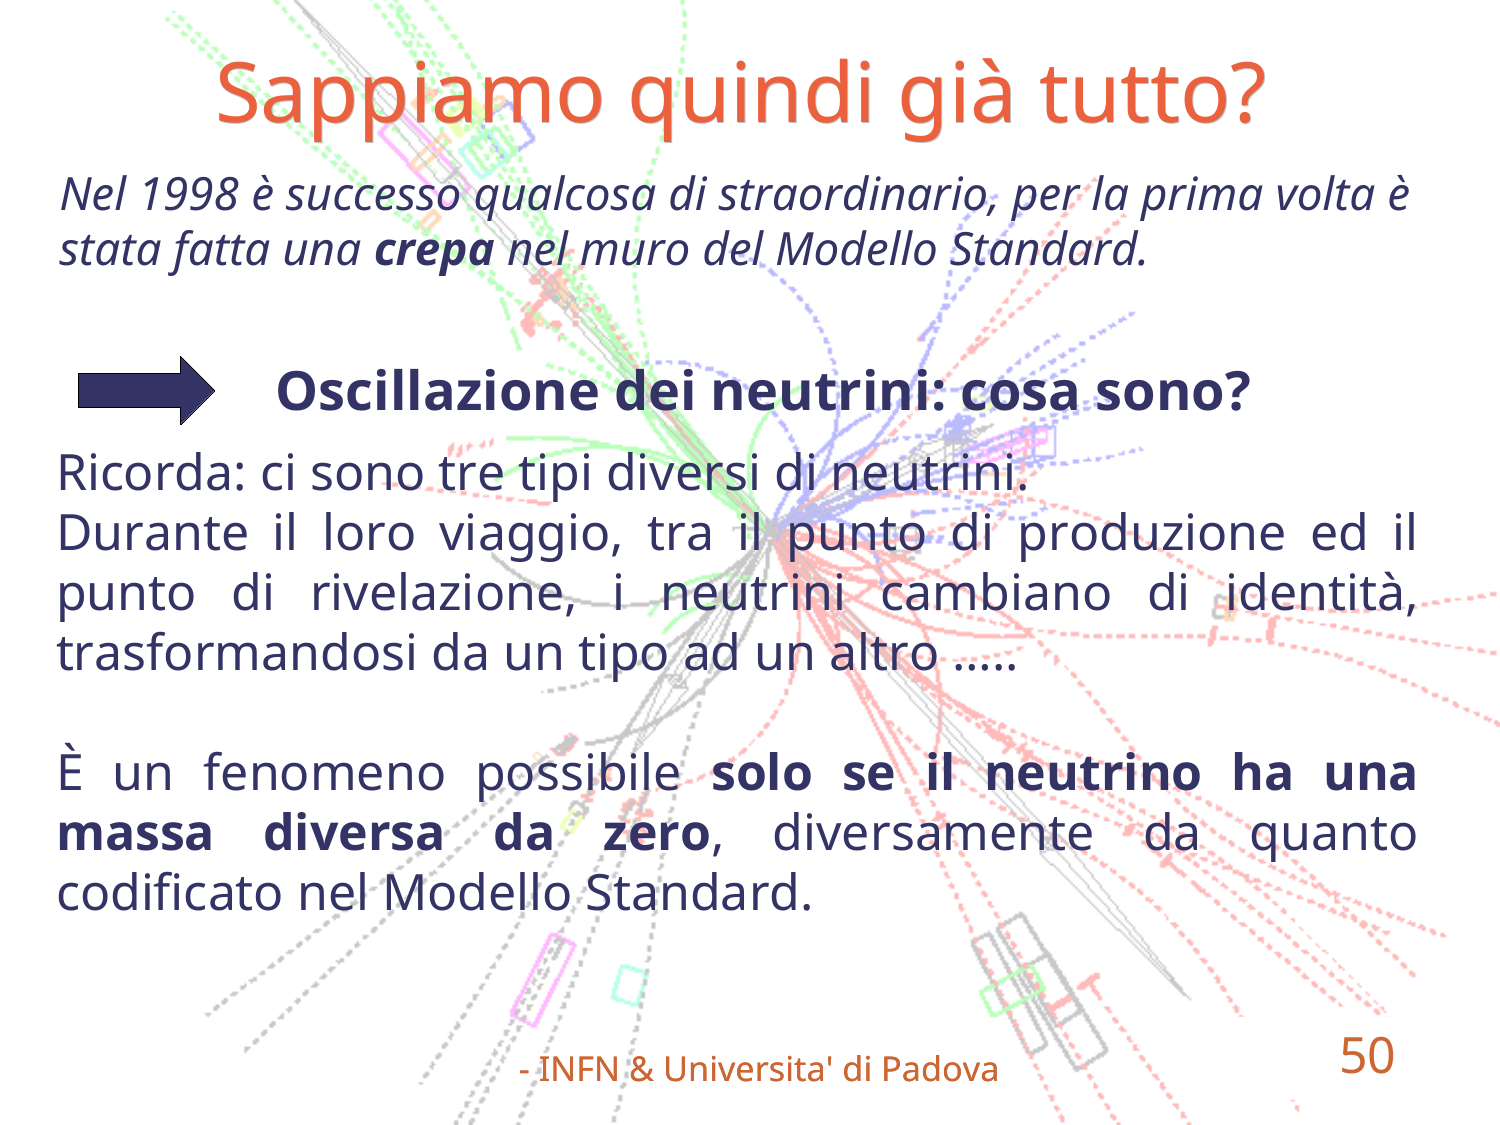

Sappiamo quindi già tutto?
Nel 1998 è successo qualcosa di straordinario, per la prima volta è stata fatta una crepa nel muro del Modello Standard.
Oscillazione dei neutrini: cosa sono?
Ricorda: ci sono tre tipi diversi di neutrini.
Durante il loro viaggio, tra il punto di produzione ed il punto di rivelazione, i neutrini cambiano di identità, trasformandosi da un tipo ad un altro …..
È un fenomeno possibile solo se il neutrino ha una massa diversa da zero, diversamente da quanto codificato nel Modello Standard.
50